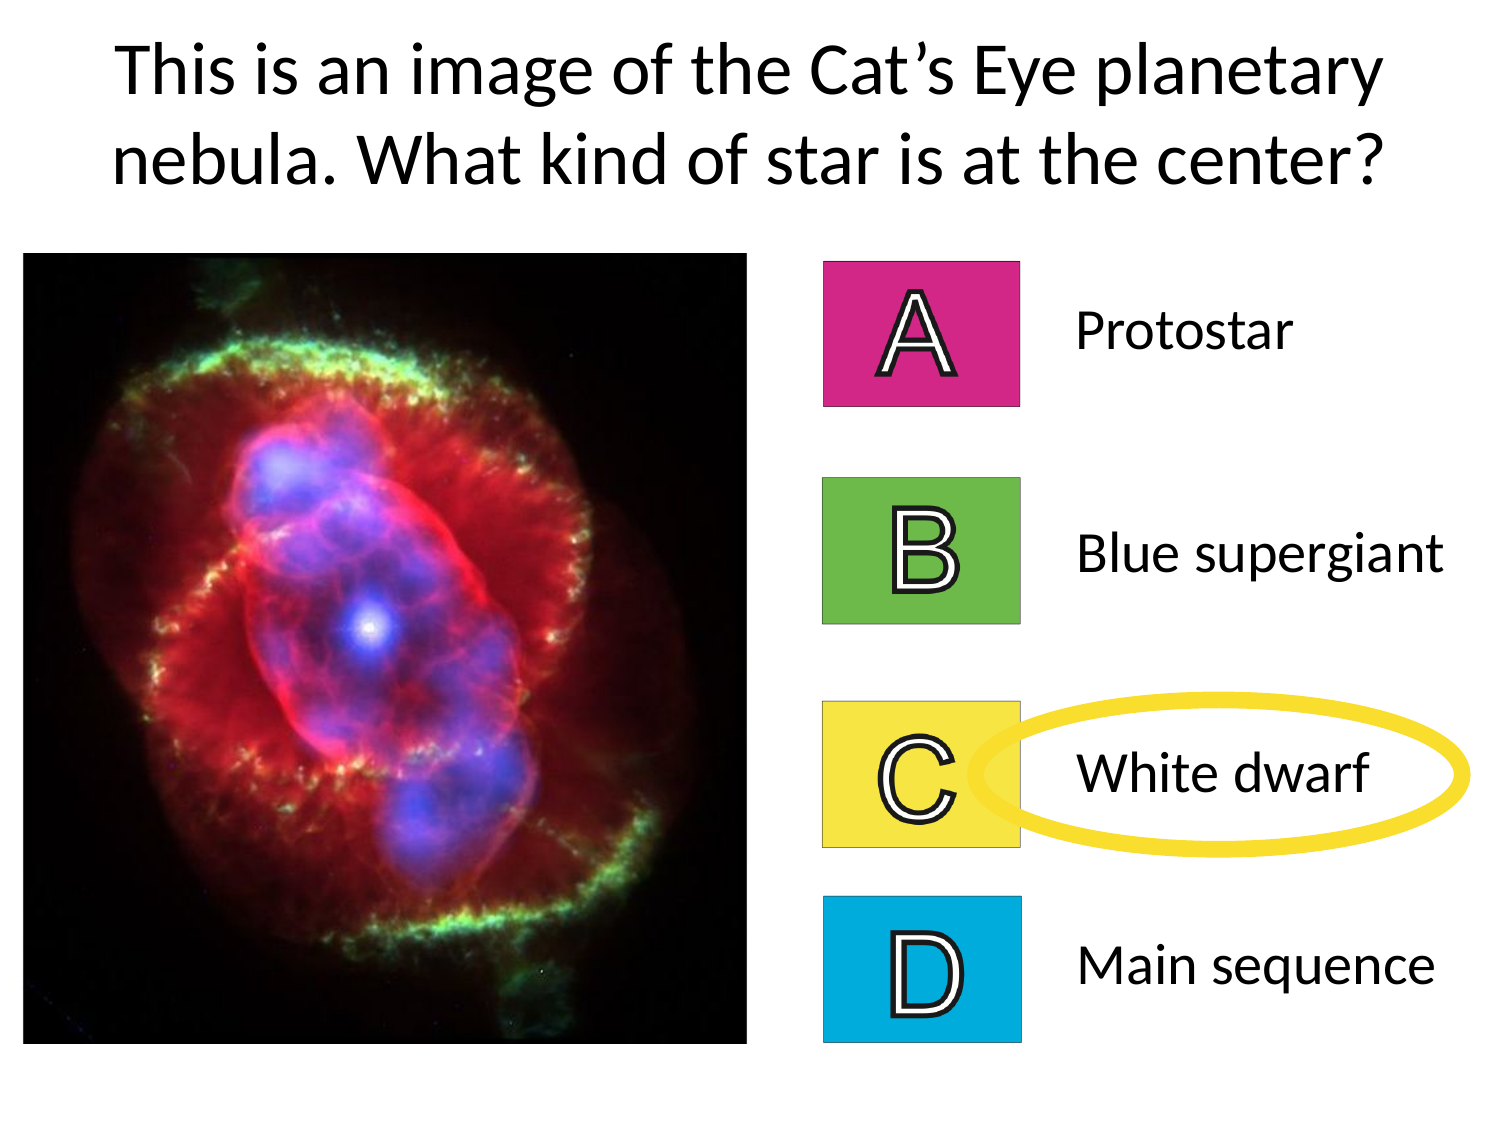

# This is an image of the Cat’s Eye planetary nebula. What kind of star is at the center?
Protostar
Blue supergiant
White dwarf
Main sequence